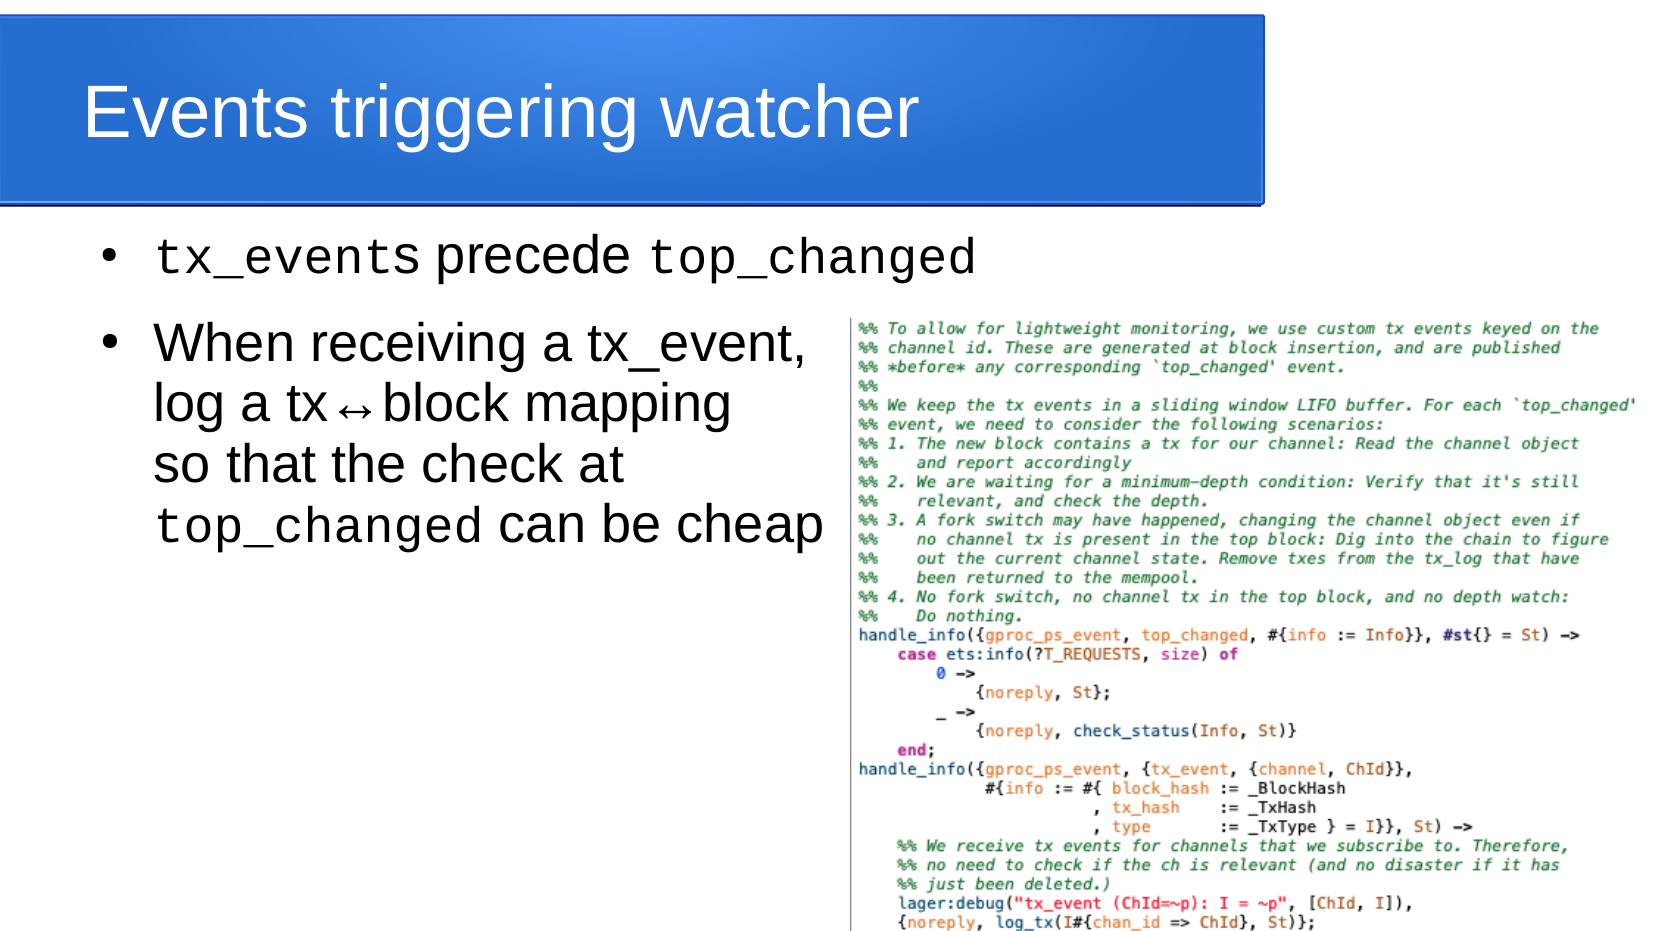

# Events triggering watcher
tx_events precede top_changed
When receiving a tx_event,
log a tx↔block mapping
so that the check at
top_changed can be cheap